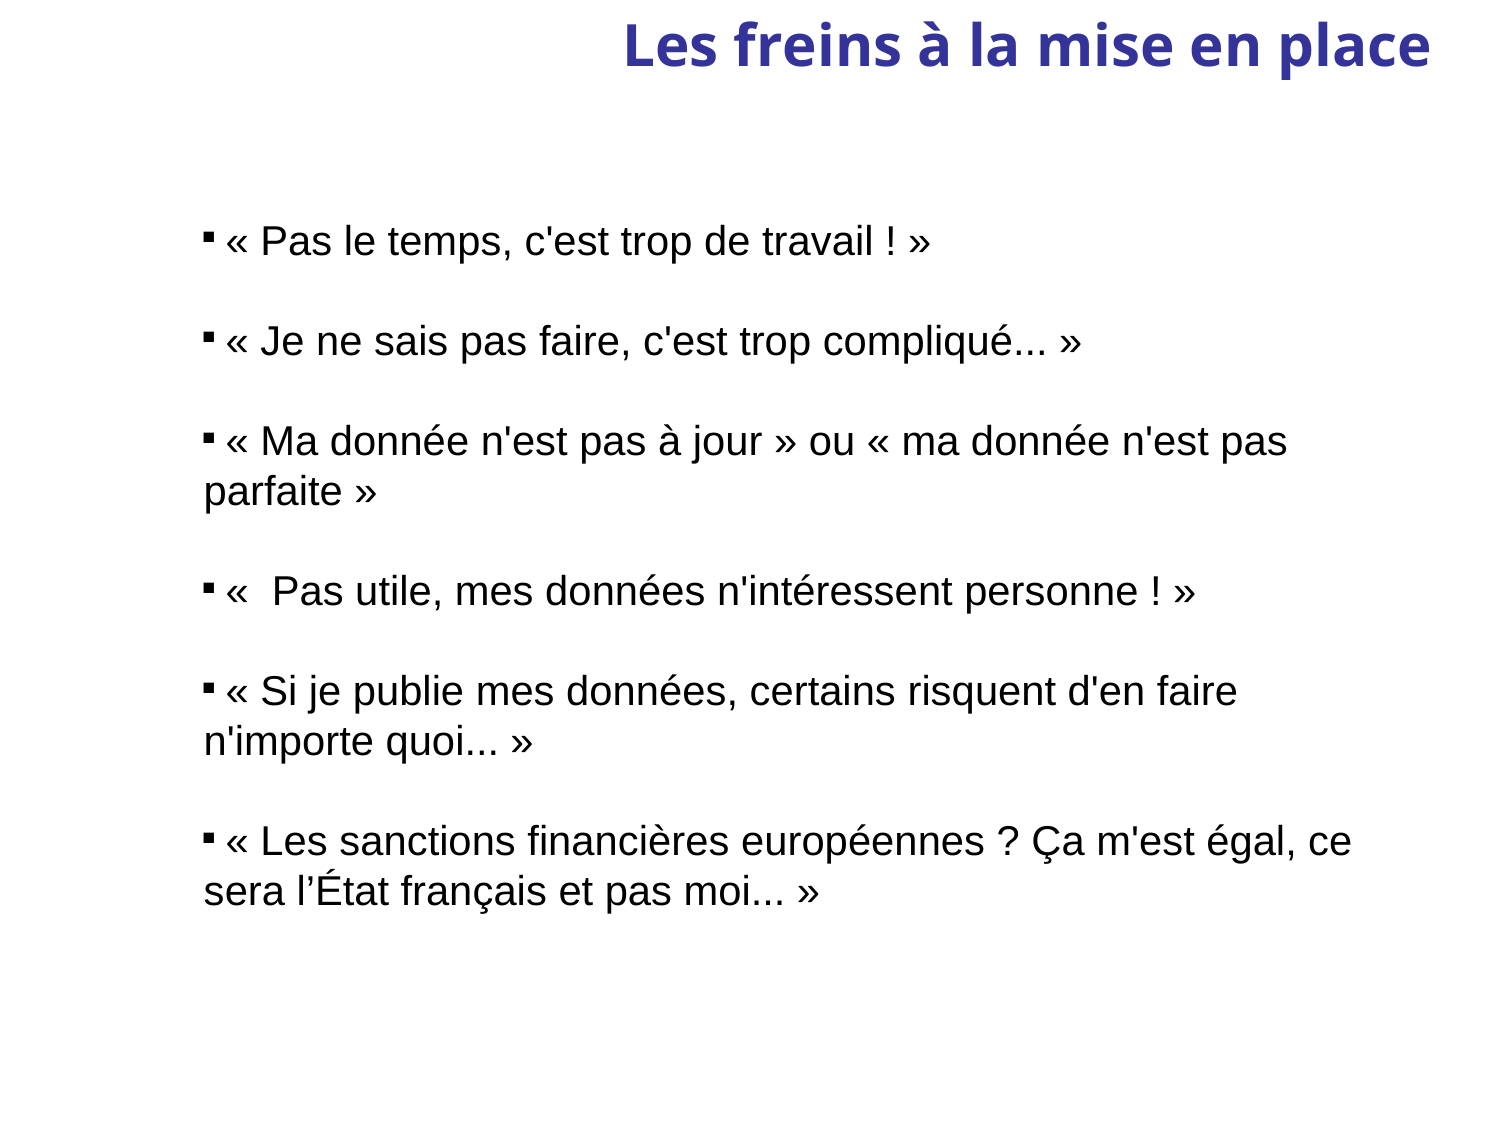

Les freins à la mise en place
 « Pas le temps, c'est trop de travail ! »
 « Je ne sais pas faire, c'est trop compliqué... »
 « Ma donnée n'est pas à jour » ou « ma donnée n'est pas parfaite »
 «  Pas utile, mes données n'intéressent personne ! »
 « Si je publie mes données, certains risquent d'en faire n'importe quoi... »
 « Les sanctions financières européennes ? Ça m'est égal, ce sera l’État français et pas moi... »